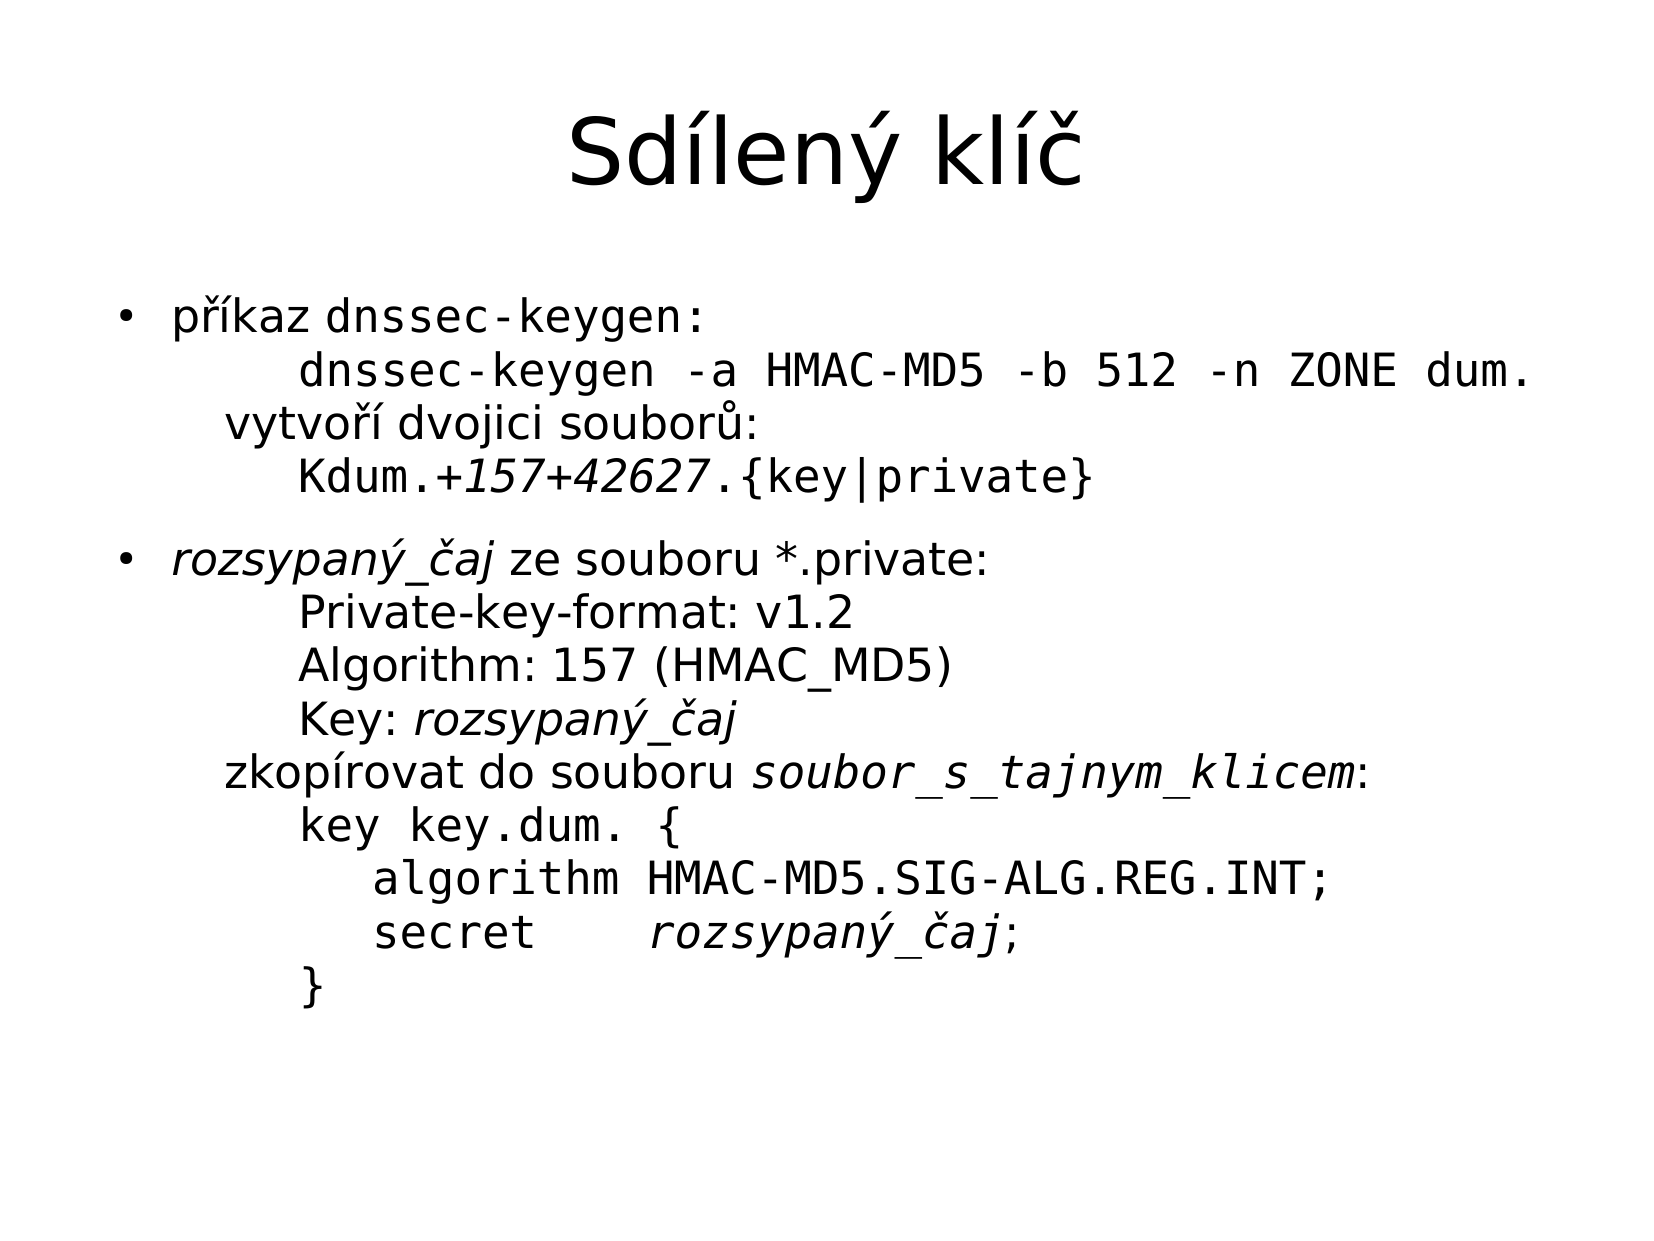

# Sdílený klíč
příkaz dnssec-keygen:
	dnssec-keygen -a HMAC-MD5 -b 512 -n ZONE dum.
vytvoří dvojici souborů:
	Kdum.+157+42627.{key|private}
rozsypaný_čaj ze souboru *.private:
	Private-key-format: v1.2
	Algorithm: 157 (HMAC_MD5)
	Key: rozsypaný_čaj
zkopírovat do souboru soubor_s_tajnym_klicem:
	key key.dum. {
		algorithm HMAC-MD5.SIG-ALG.REG.INT;
		secret rozsypaný_čaj;
	}